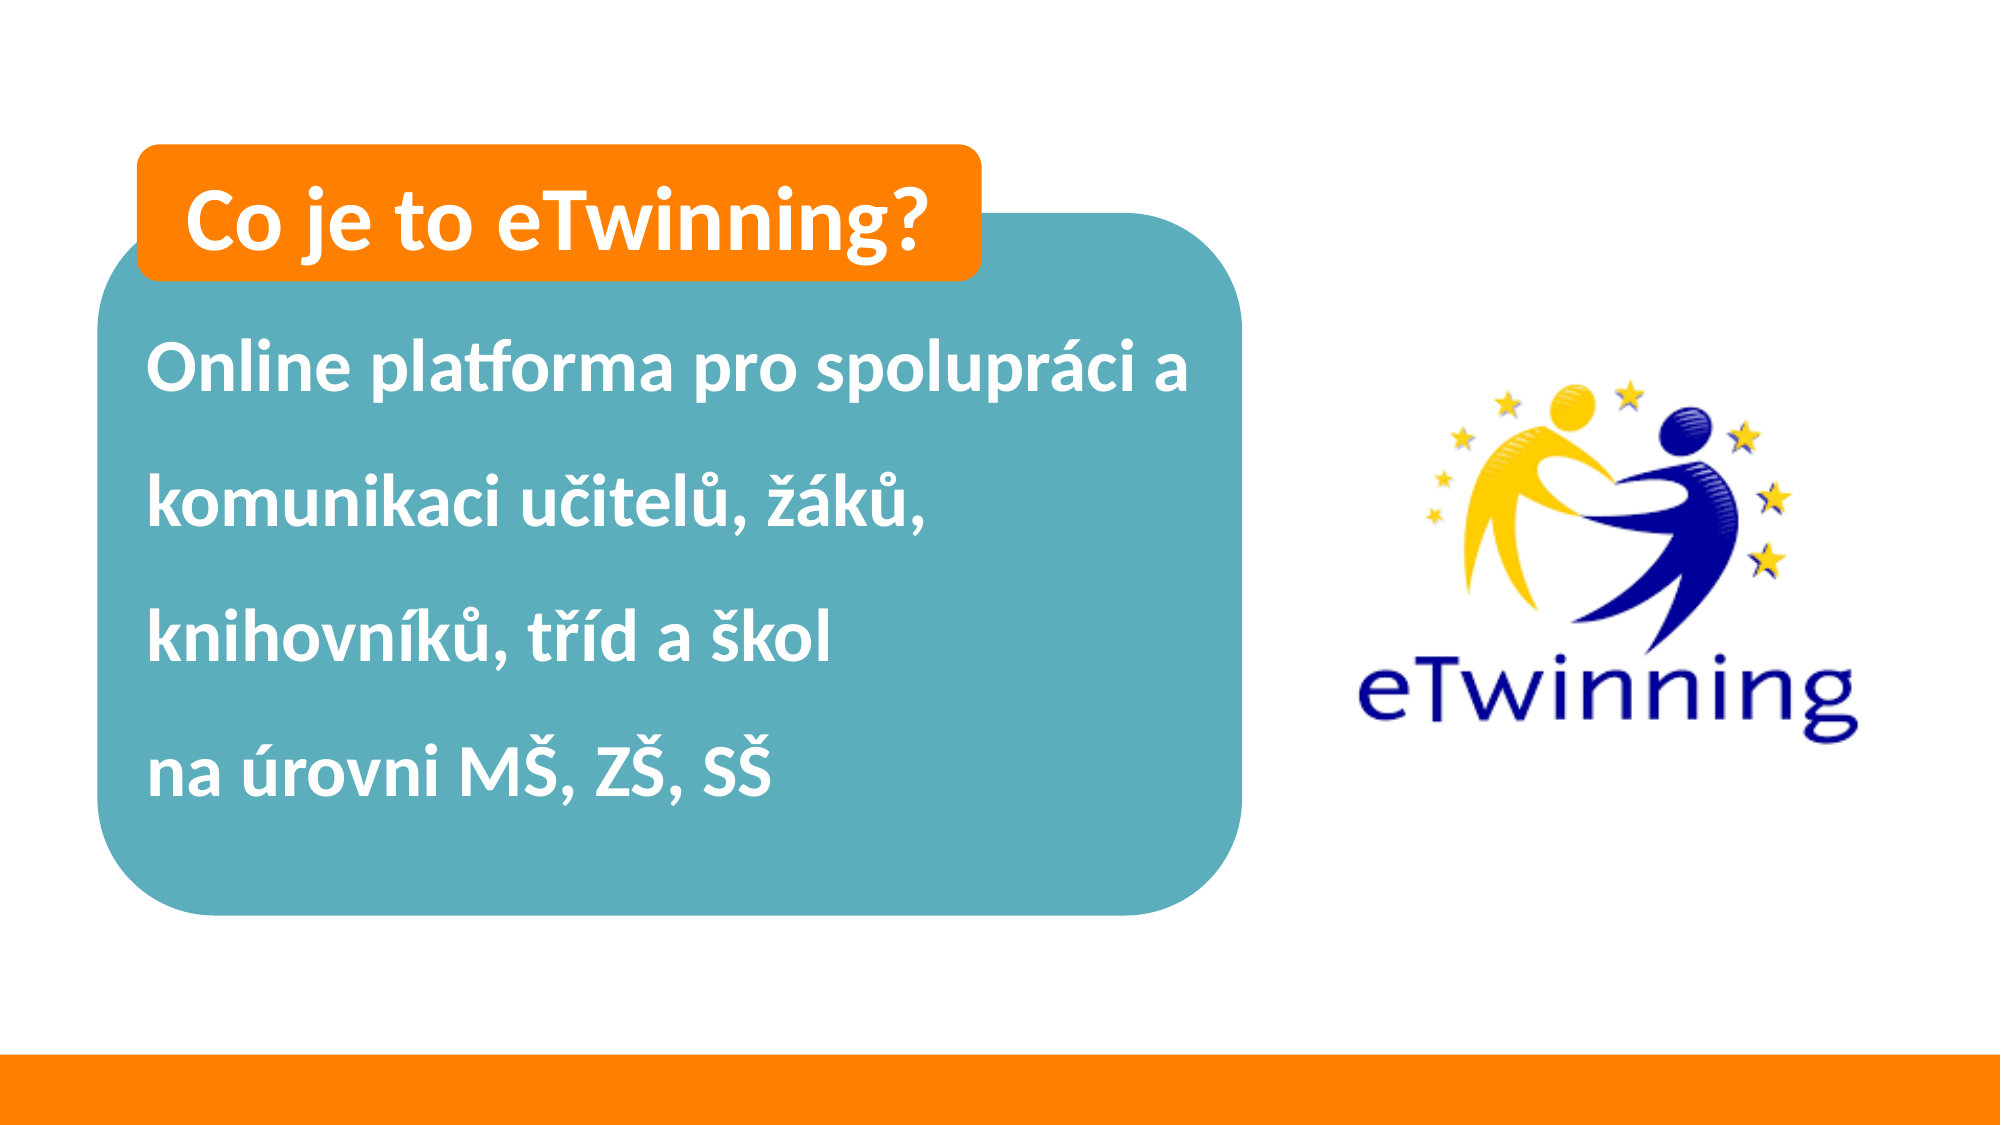

Co je to eTwinning?
Online platforma pro spolupráci a komunikaci učitelů, žáků, knihovníků, tříd a škol
na úrovni MŠ, ZŠ, SŠ